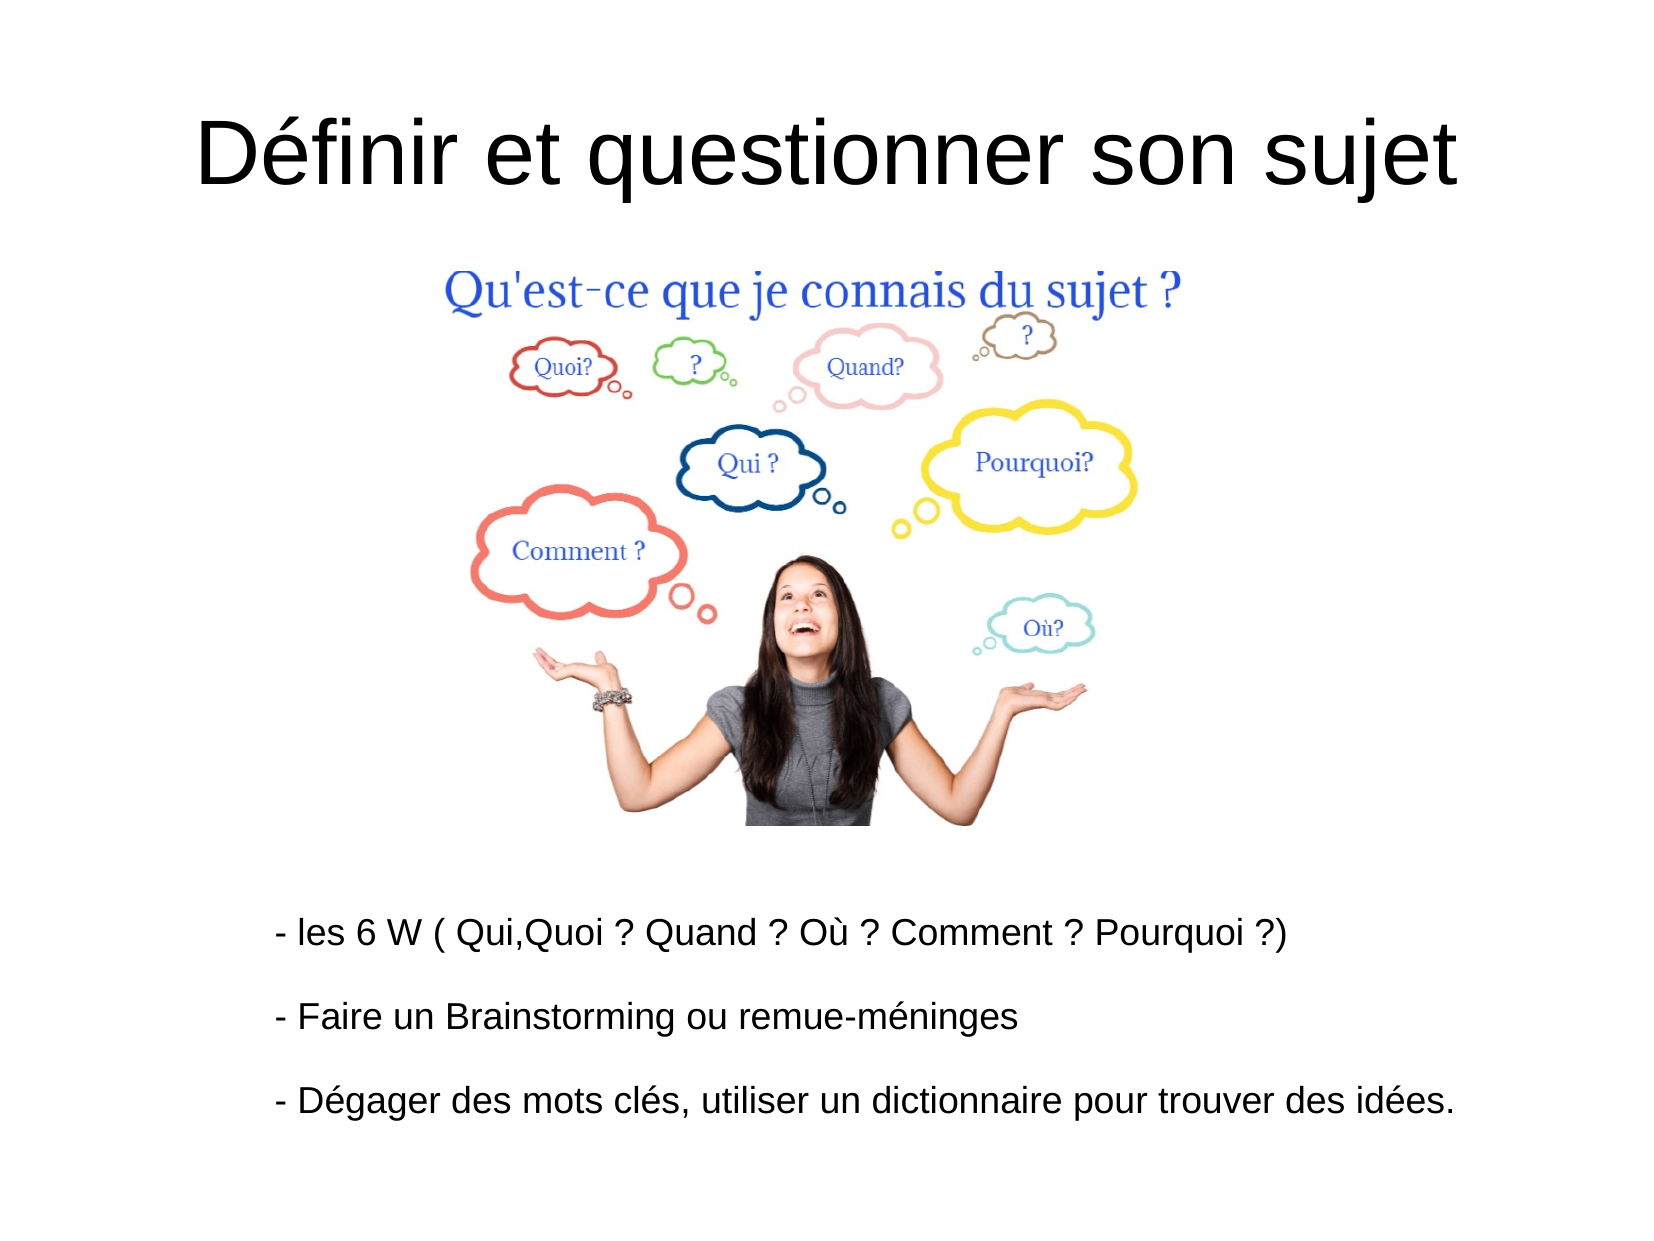

# Définir et questionner son sujet
- les 6 W ( Qui,Quoi ? Quand ? Où ? Comment ? Pourquoi ?)
- Faire un Brainstorming ou remue-méninges
- Dégager des mots clés, utiliser un dictionnaire pour trouver des idées.